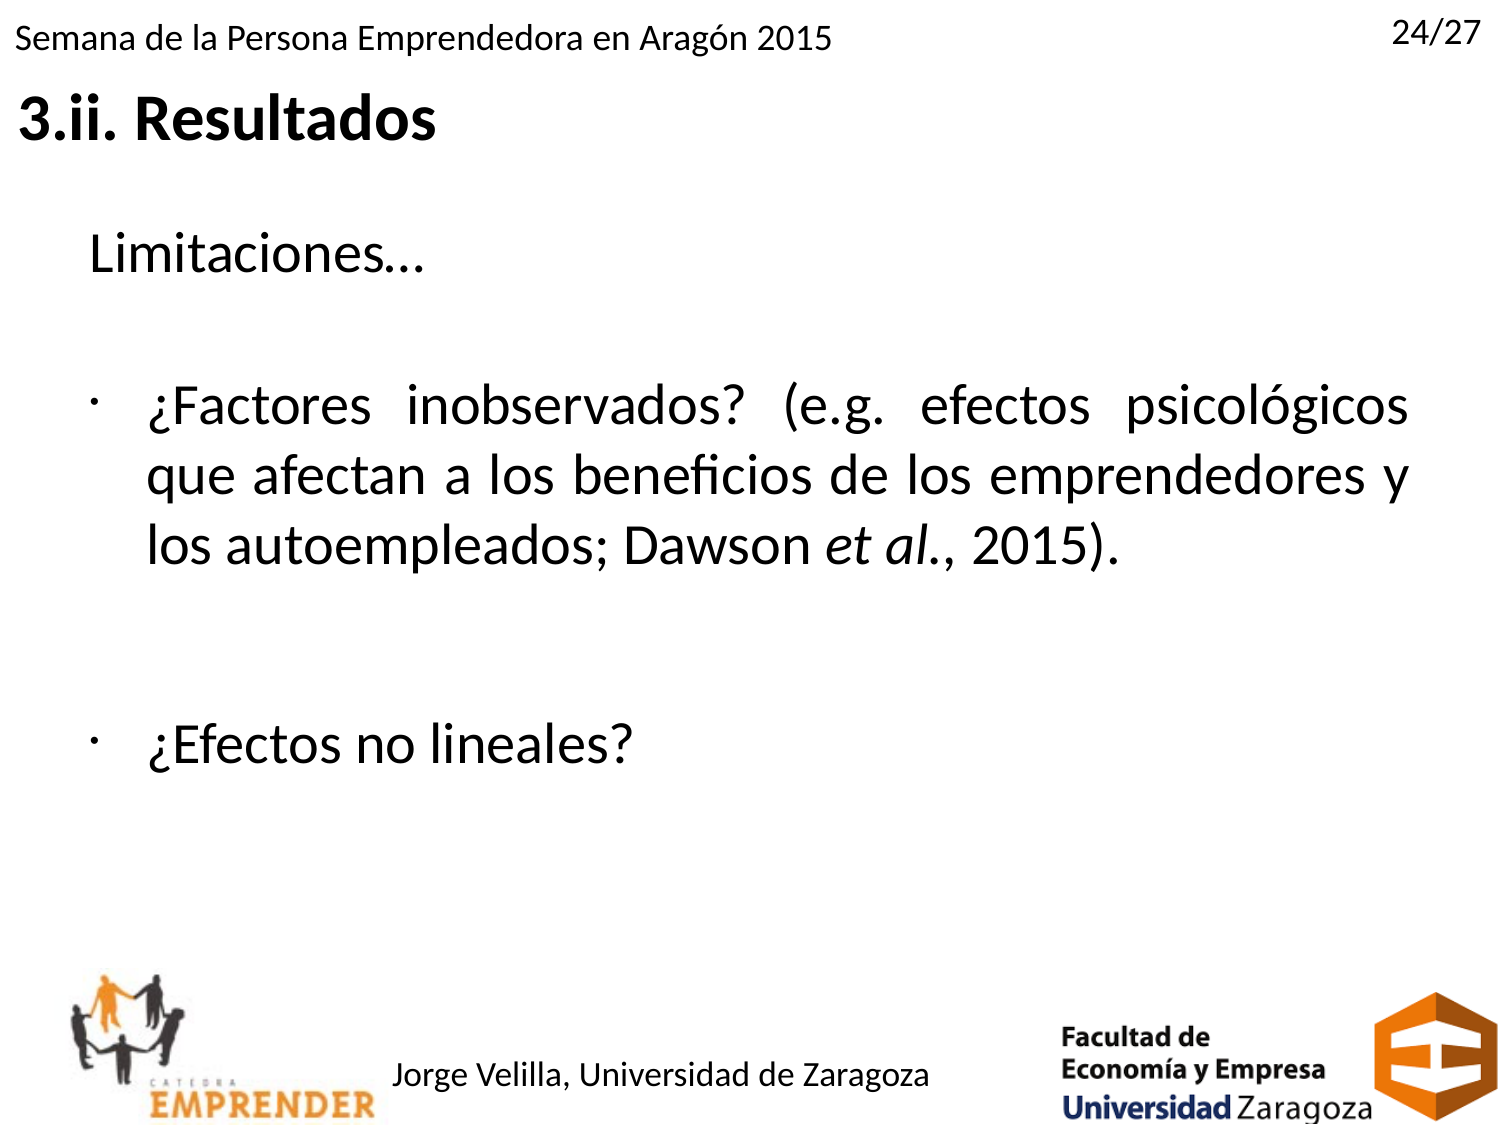

Semana de la Persona Emprendedora en Aragón 2015
3.ii. Resultados
# Limitaciones…
¿Factores inobservados? (e.g. efectos psicológicos que afectan a los beneficios de los emprendedores y los autoempleados; Dawson et al., 2015).
¿Efectos no lineales?
Jorge Velilla, Universidad de Zaragoza